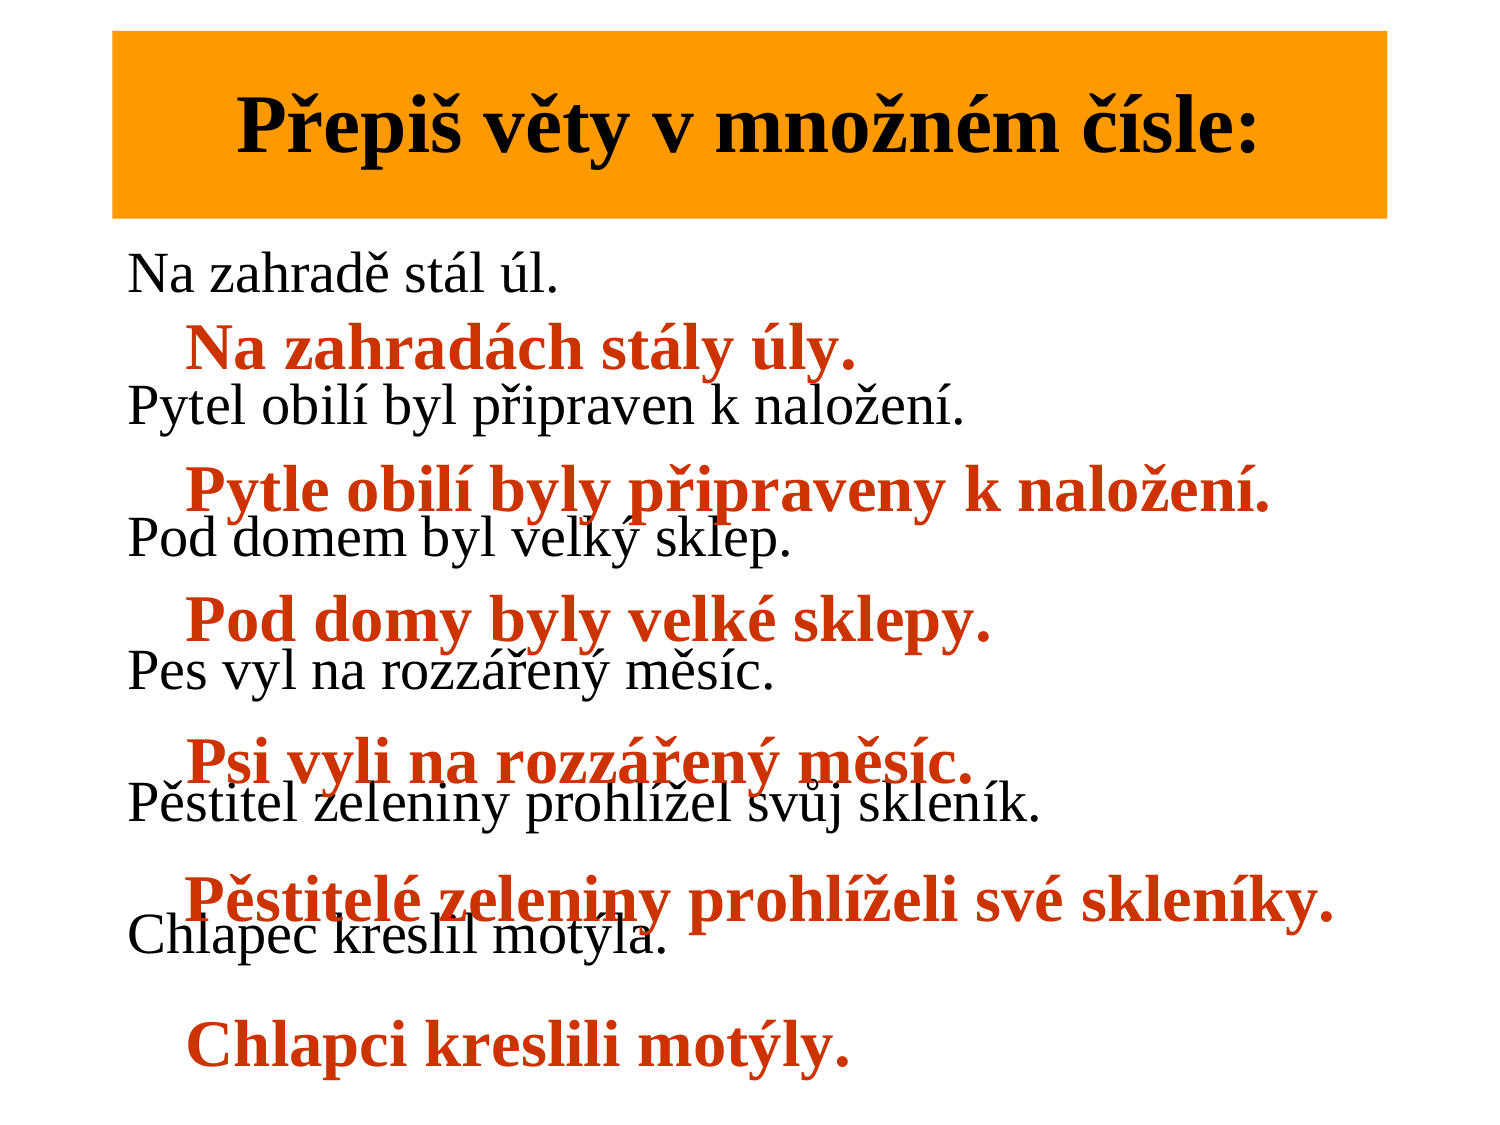

Přepiš věty v množném čísle:
# Na zahradě stál úl.
Pytel obilí byl připraven k naložení.
Pod domem byl velký sklep.
Pes vyl na rozzářený měsíc.
Pěstitel zeleniny prohlížel svůj skleník.
Chlapec kreslil motýla.
Na zahradách stály úly.
Pytle obilí byly připraveny k naložení.
Pod domy byly velké sklepy.
Psi vyli na rozzářený měsíc.
 Pěstitelé zeleniny prohlíželi své skleníky.
Chlapci kreslili motýly.